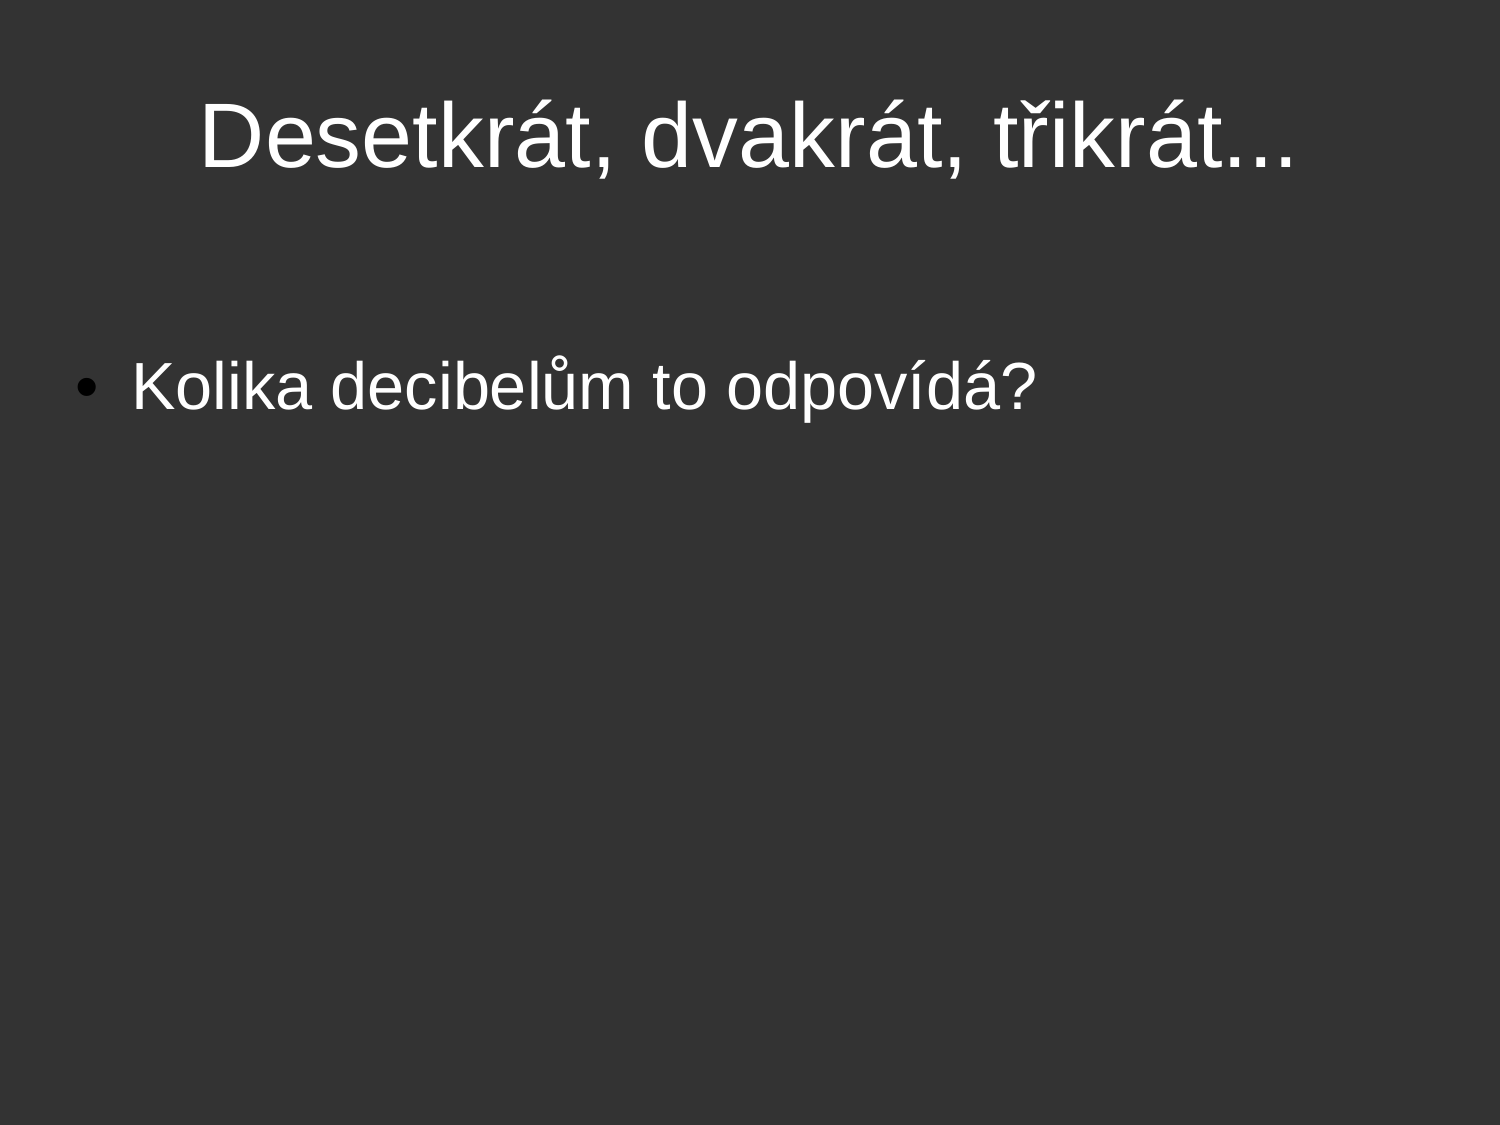

# Desetkrát, dvakrát, třikrát...
Kolika decibelům to odpovídá?